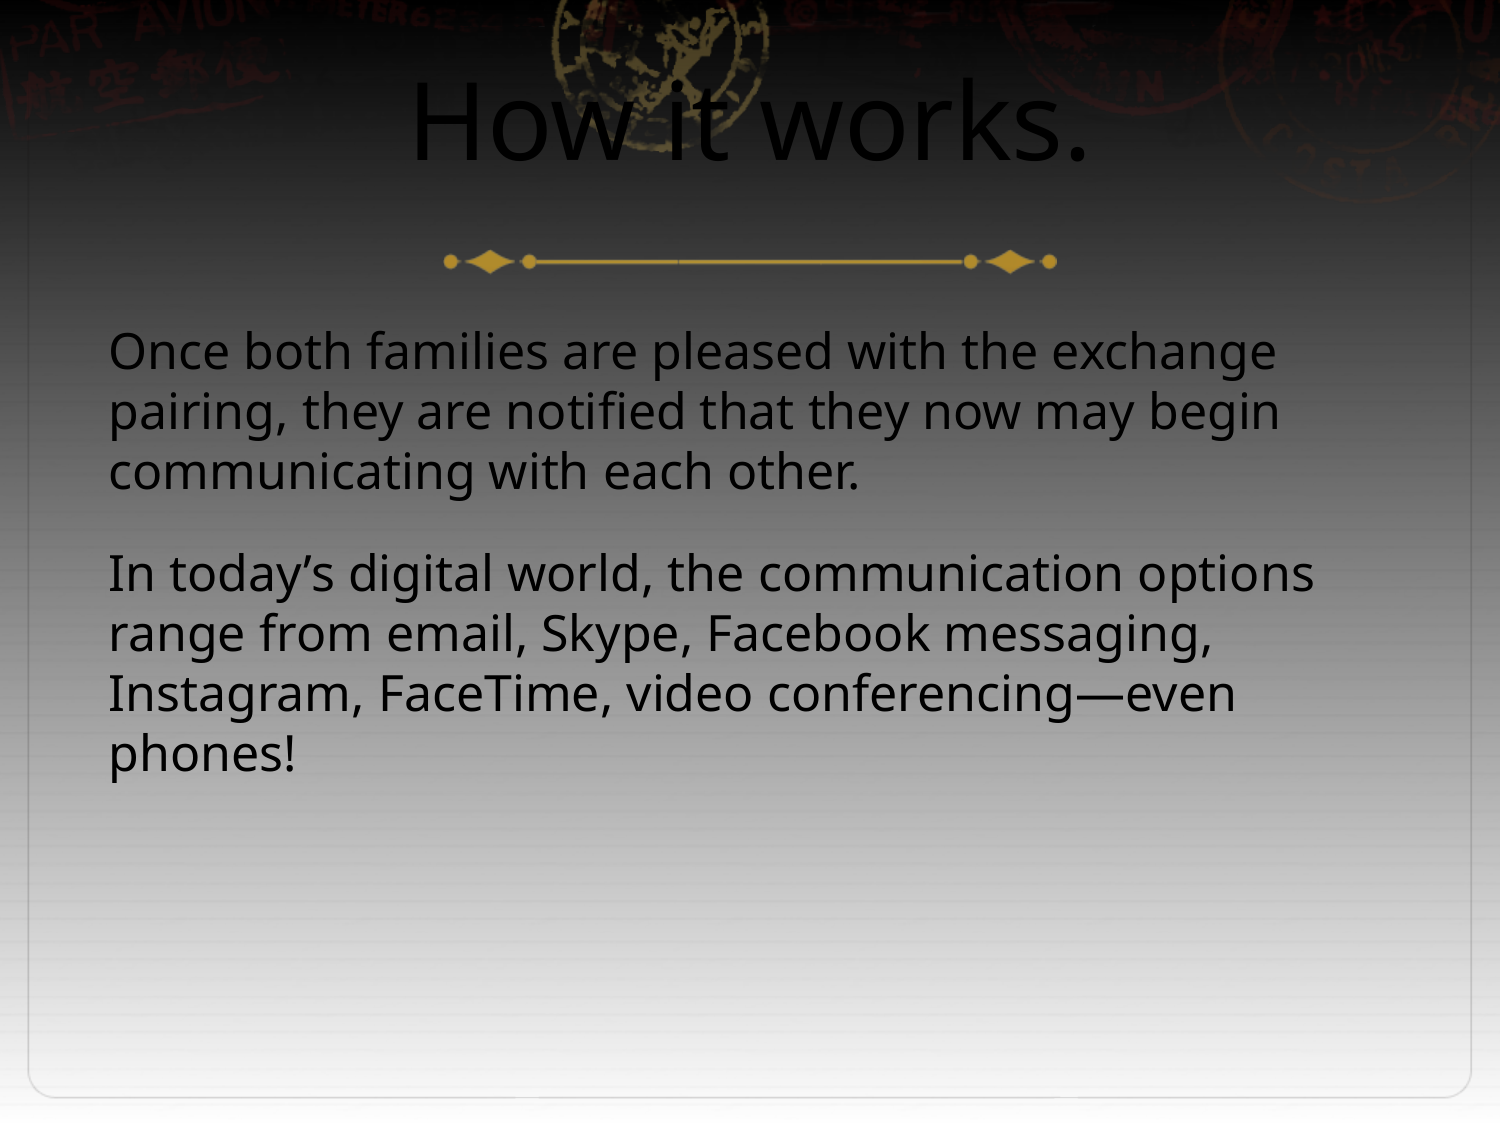

# How it works.
Once both families are pleased with the exchange pairing, they are notified that they now may begin communicating with each other.
In today’s digital world, the communication options range from email, Skype, Facebook messaging, Instagram, FaceTime, video conferencing—even phones!